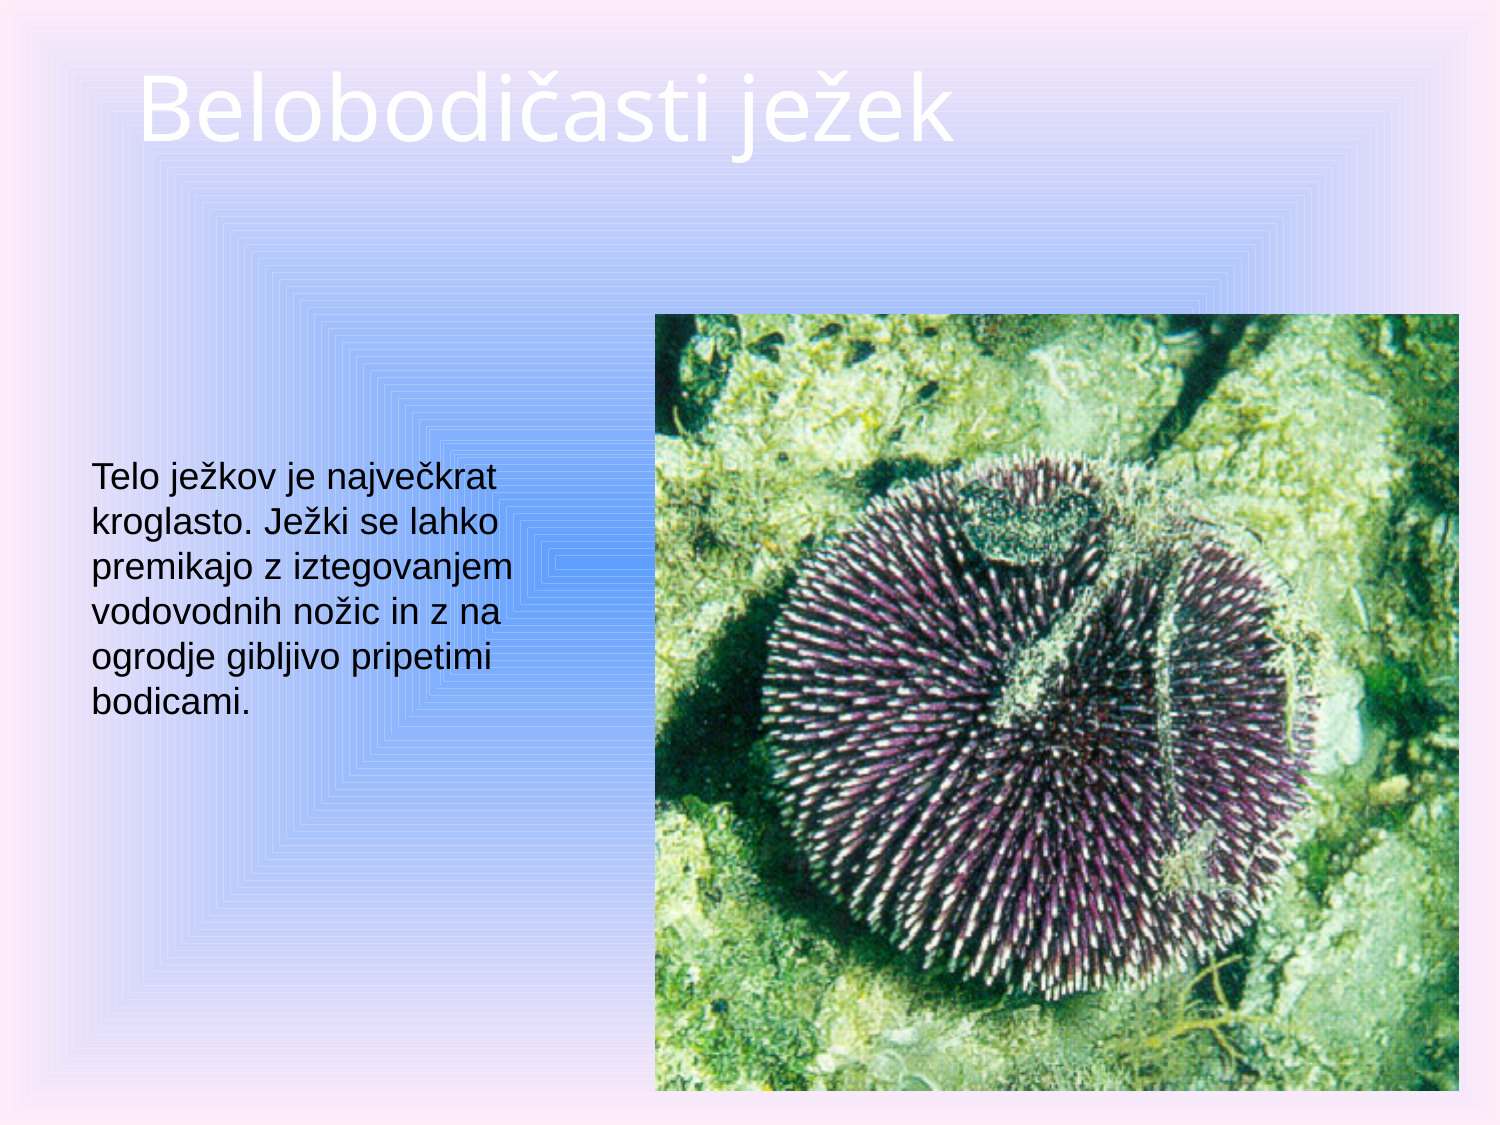

Belobodičasti ježek
Telo ježkov je največkrat kroglasto. Ježki se lahko premikajo z iztegovanjem vodovodnih nožic in z na ogrodje gibljivo pripetimi bodicami.